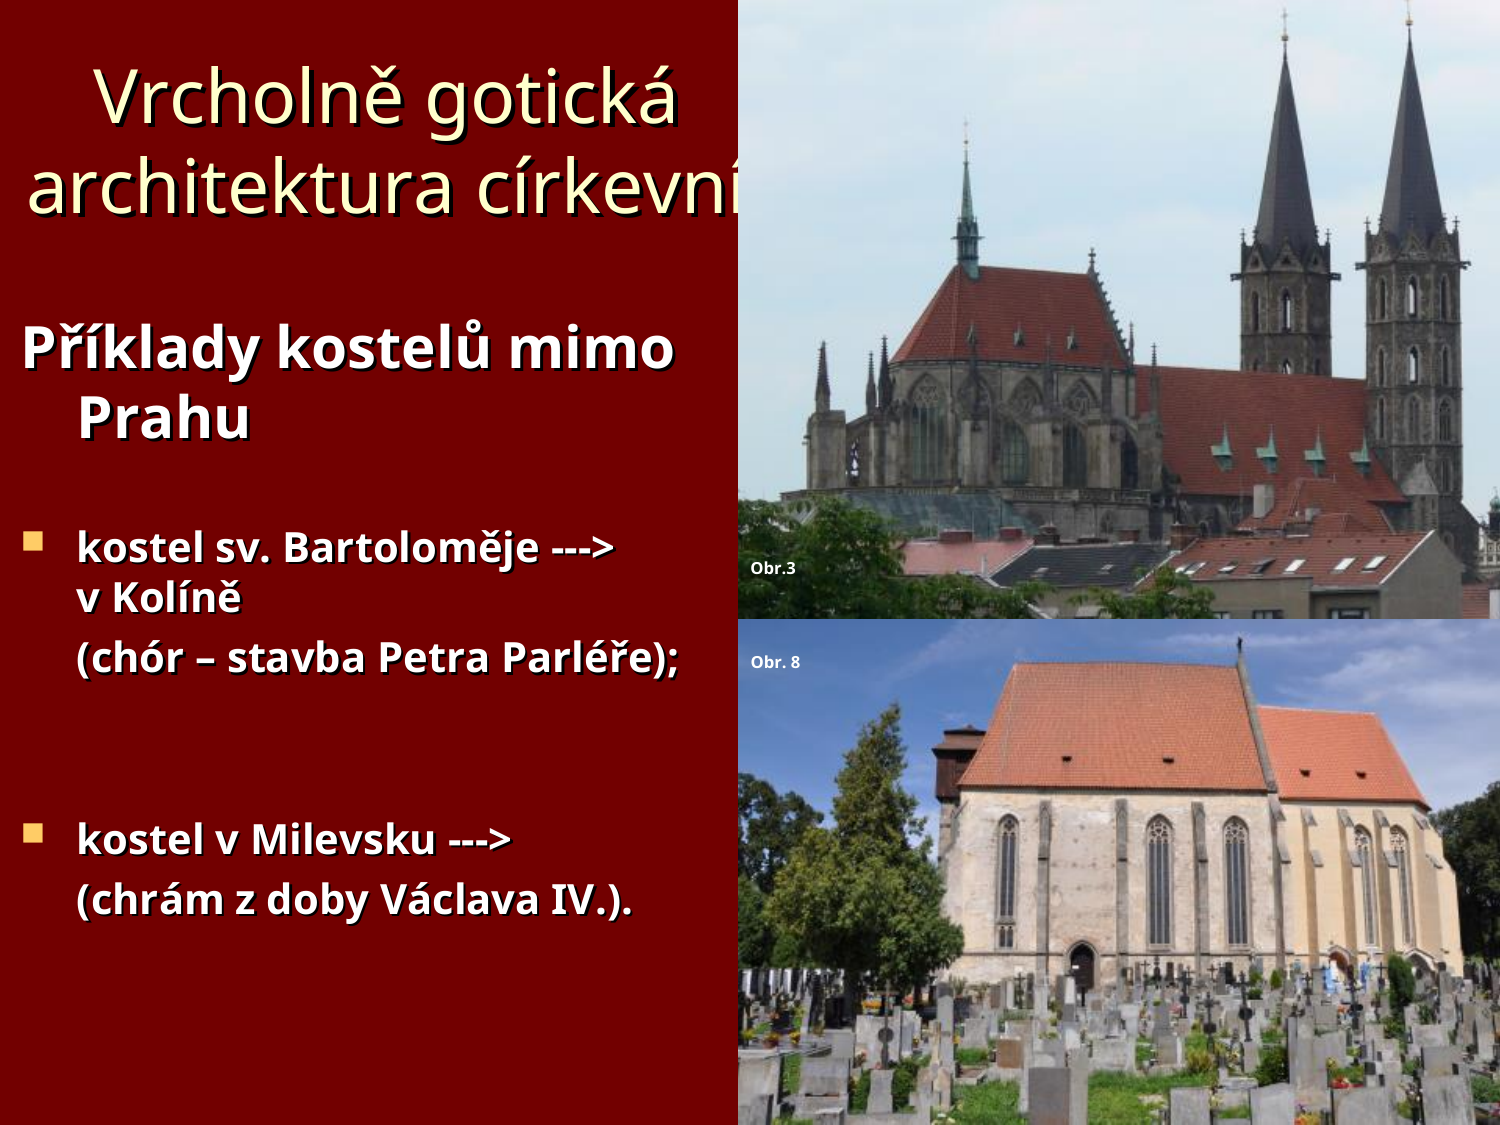

# Vrcholně gotická architektura církevní
Příklady kostelů mimo Prahu
kostel sv. Bartoloměje ---> v Kolíně
	(chór – stavba Petra Parléře);
kostel v Milevsku --->
	(chrám z doby Václava IV.).
Obr.3
Obr. 8